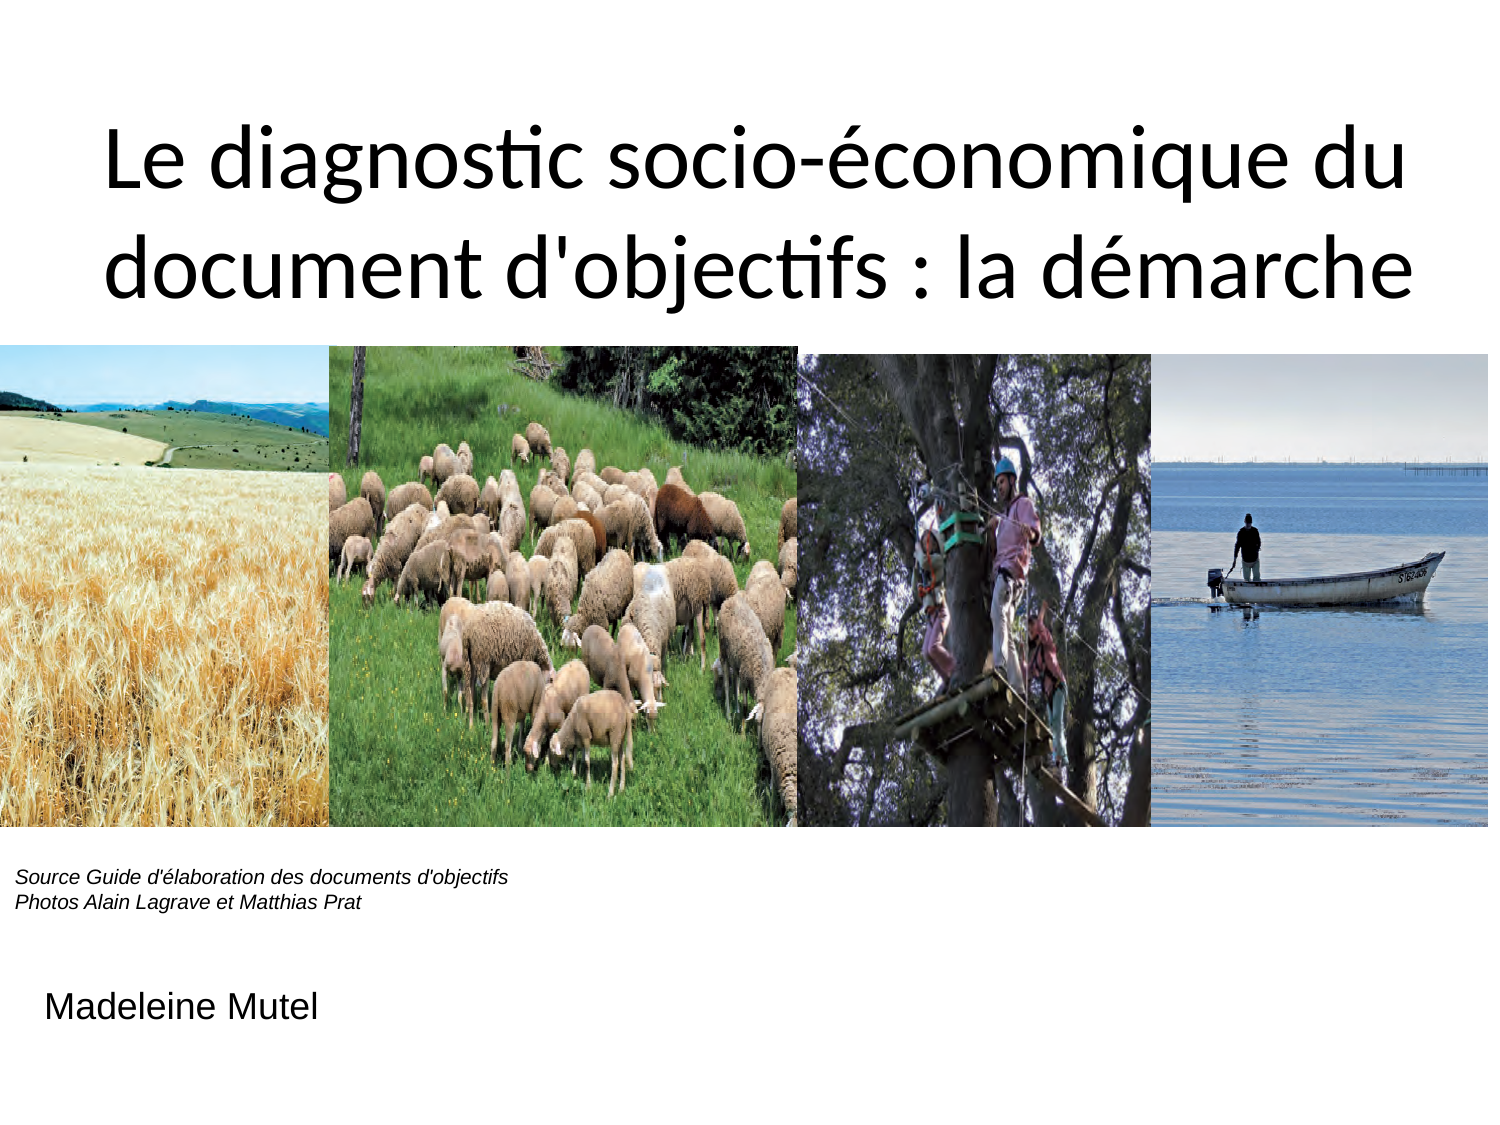

Le diagnostic socio-économique du document d'objectifs : la démarche
Source Guide d'élaboration des documents d'objectifs
Photos Alain Lagrave et Matthias Prat
Madeleine Mutel